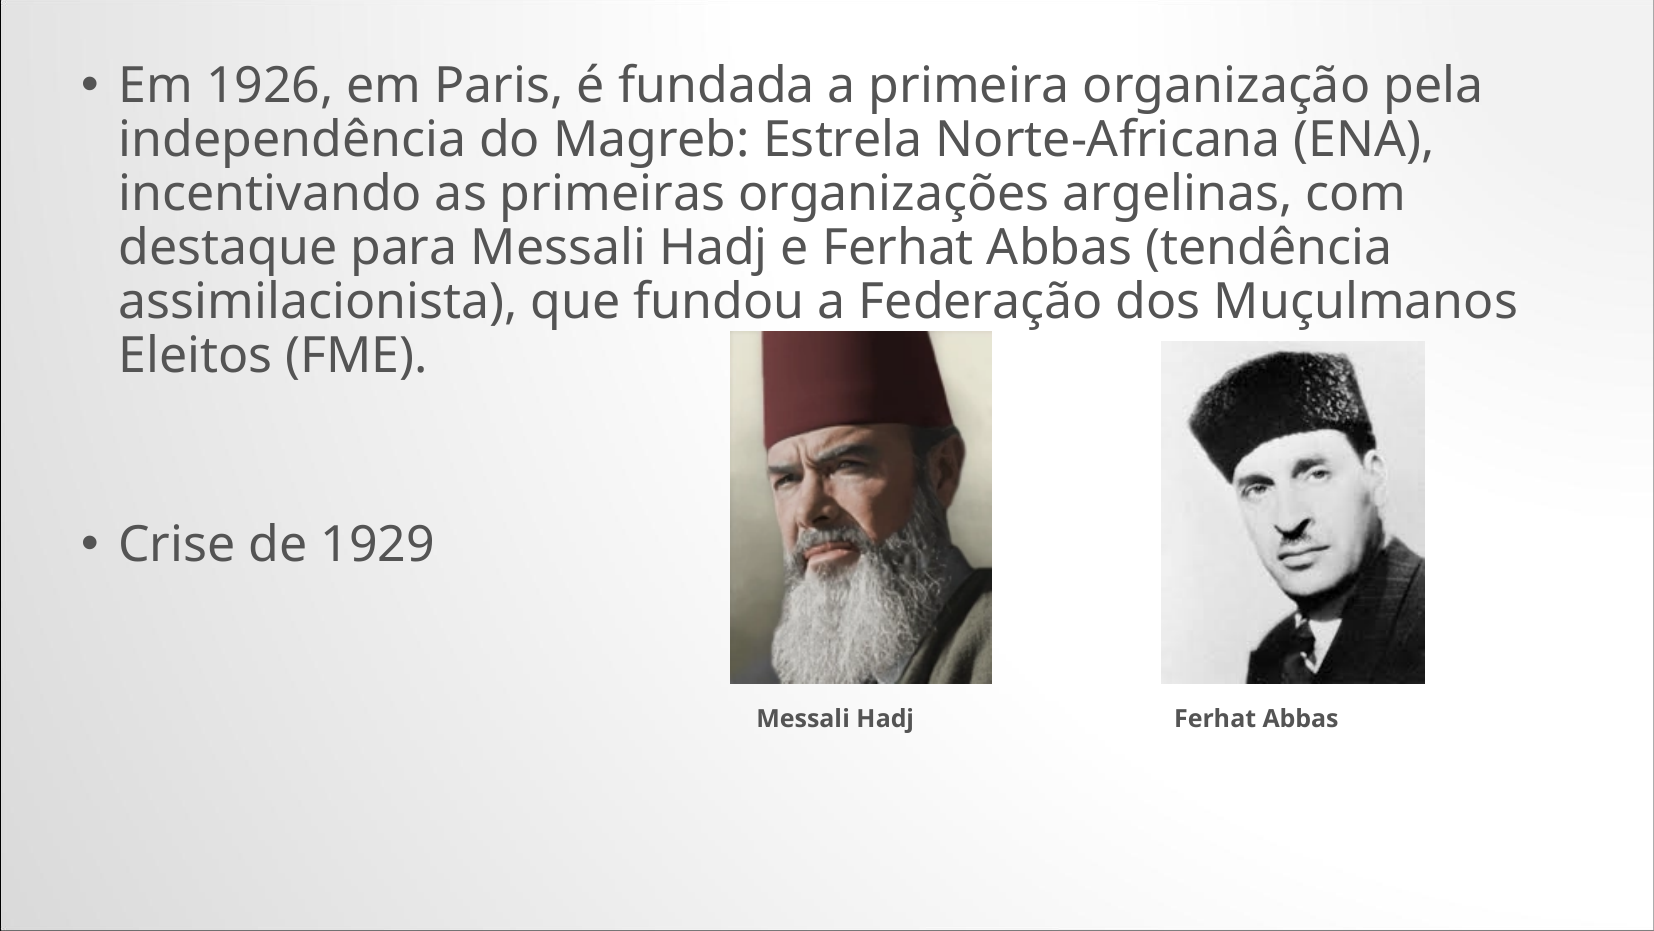

Em 1926, em Paris, é fundada a primeira organização pela independência do Magreb: Estrela Norte-Africana (ENA), incentivando as primeiras organizações argelinas, com destaque para Messali Hadj e Ferhat Abbas (tendência assimilacionista), que fundou a Federação dos Muçulmanos Eleitos (FME).
Crise de 1929
Ferhat Abbas
Messali Hadj